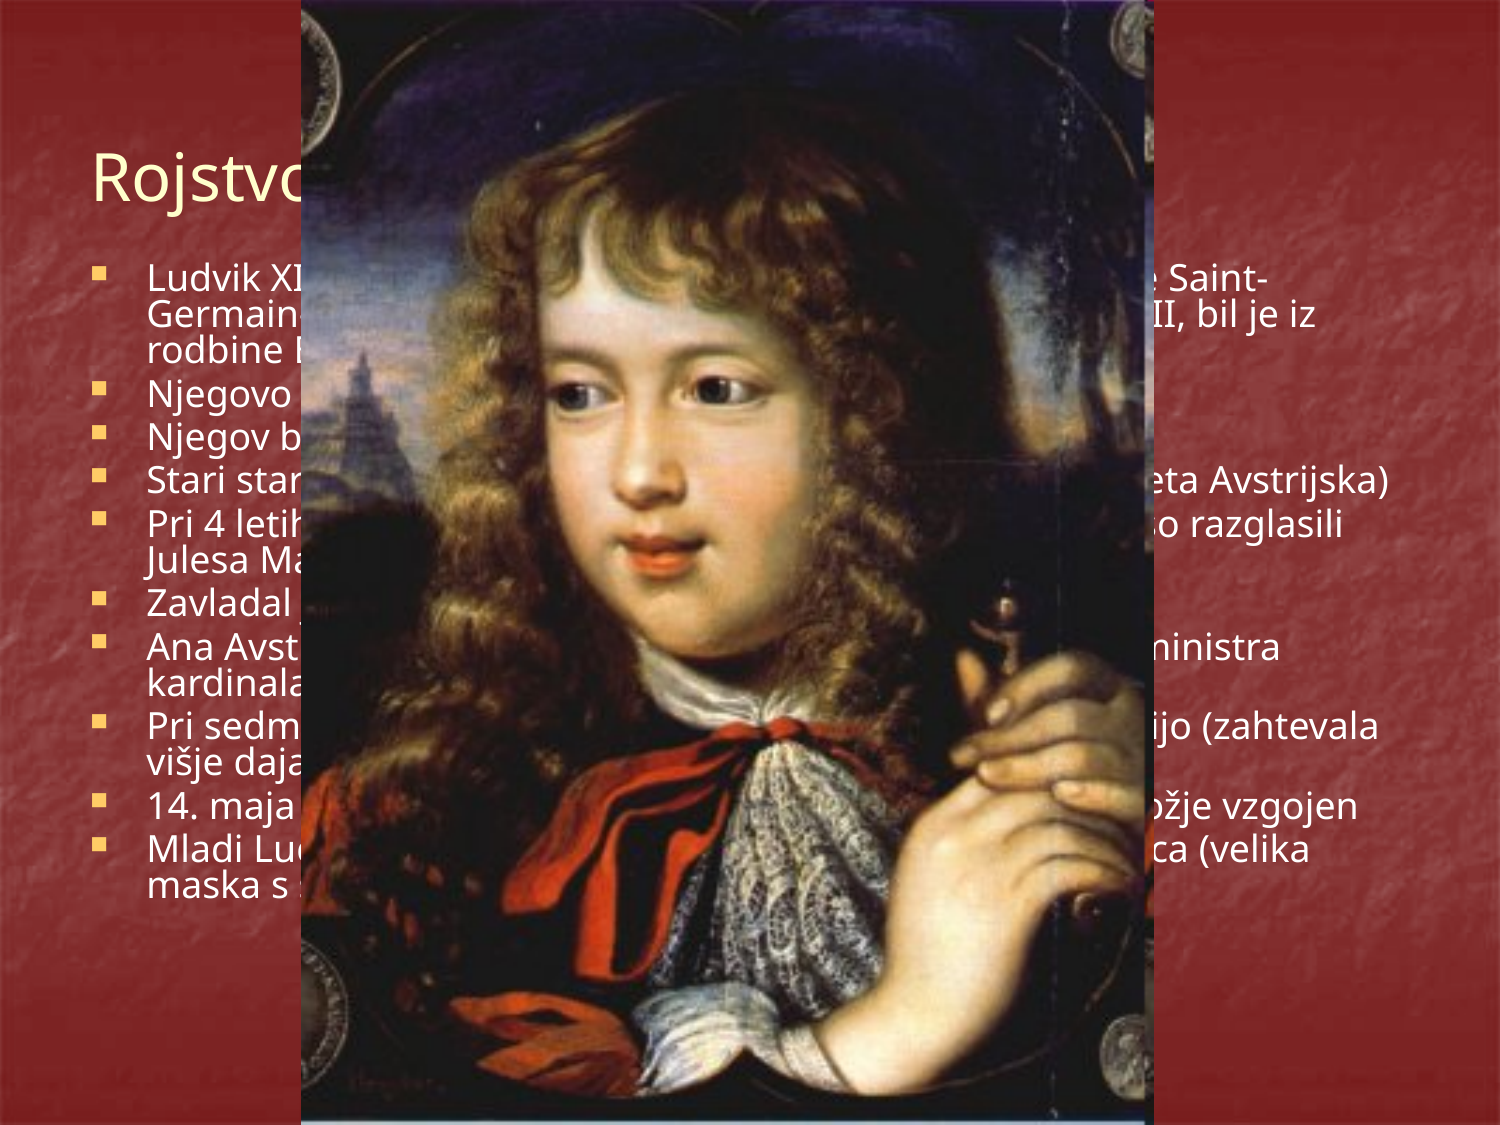

# Rojstvo in otroštvo
Ludvik XIV je rojen 5. septembra 1638 v palači Château de Saint-Germain-en-Laye materi Ani Avstrijski in očetu Ludviku XIII, bil je iz rodbine Bourbonov
Njegovo rojstvo so sprejeli kot čudež (Louis-Dieudonne)
Njegov brat Filip Anžujski se je rodil 21. septembra 1640
Stari starši so bili Habsburžani (Filip III Španski in Margareta Avstrijska)
Pri 4 letih se z bratom in materjo preseli v Louvre, takrat so razglasili Julesa Mazarina za prvega ministra
Zavladal je že pri 5 letih
Ana Avstrijska vladala kot regentinja s pomočjo njenega ministra kardinala Mazarina
Pri sedmih letih je podpisal prvi ukaz, zaradi vojne z Avstrijo (zahtevala višje dajatve)
14. maja 1643 je umrl oče Ludvik XIII, mladi Ludvik bil strožje vzgojen
Mladi Ludvik je rad nastopal, v Baletu noči imel vlogo sonca (velika maska s soncem)